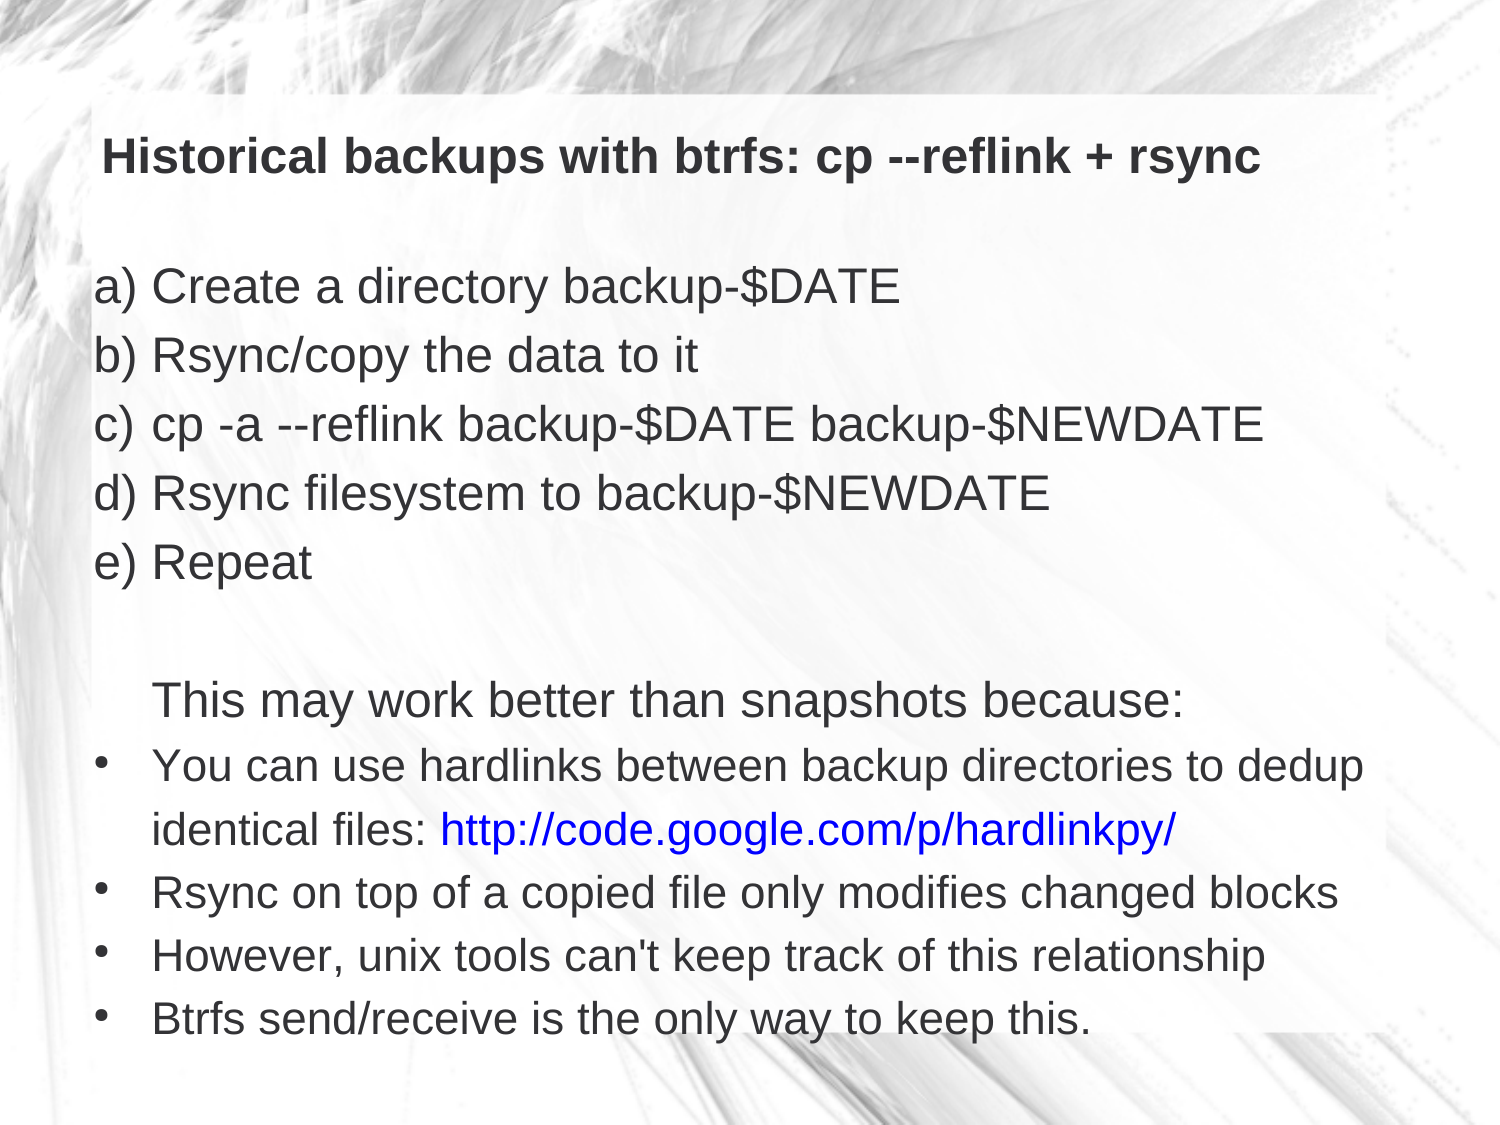

# Historical backups with btrfs: cp --reflink + rsync
Create a directory backup-$DATE
Rsync/copy the data to it
cp -a --reflink backup-$DATE backup-$NEWDATE
Rsync filesystem to backup-$NEWDATE
Repeat
This may work better than snapshots because:
You can use hardlinks between backup directories to dedup identical files: http://code.google.com/p/hardlinkpy/
Rsync on top of a copied file only modifies changed blocks
However, unix tools can't keep track of this relationship
Btrfs send/receive is the only way to keep this.